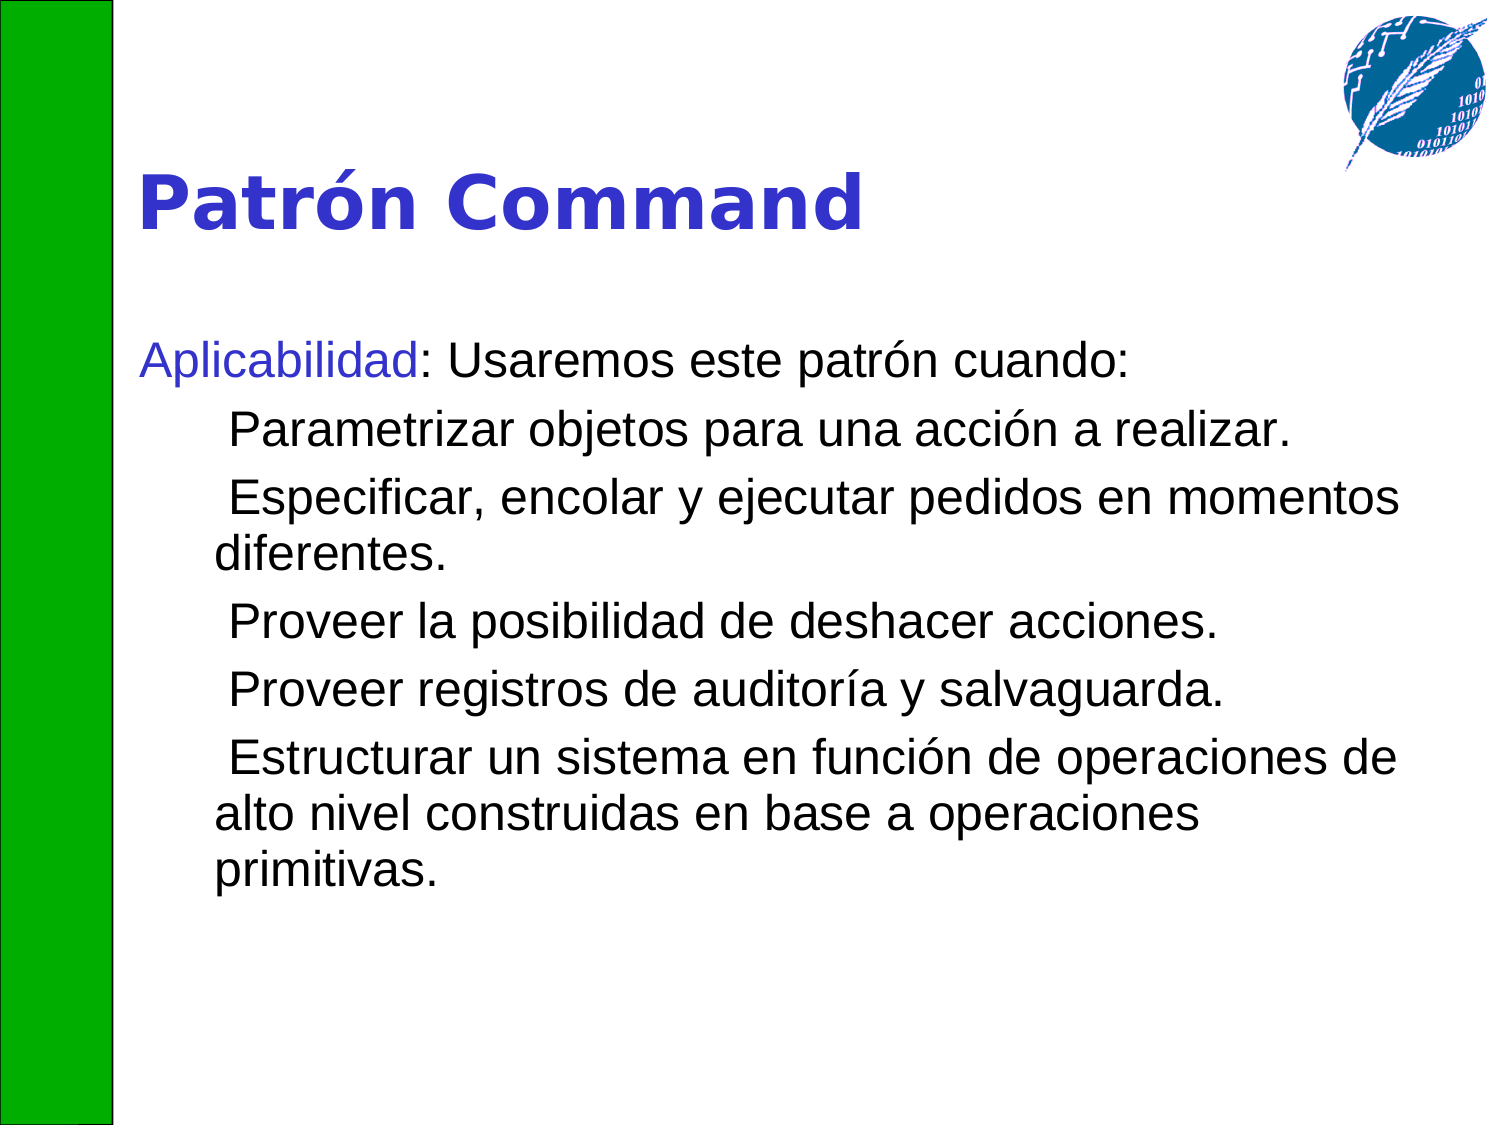

# Patrón Command
Aplicabilidad: Usaremos este patrón cuando:
 Parametrizar objetos para una acción a realizar.
 Especificar, encolar y ejecutar pedidos en momentos diferentes.
 Proveer la posibilidad de deshacer acciones.
 Proveer registros de auditoría y salvaguarda.
 Estructurar un sistema en función de operaciones de alto nivel construidas en base a operaciones primitivas.